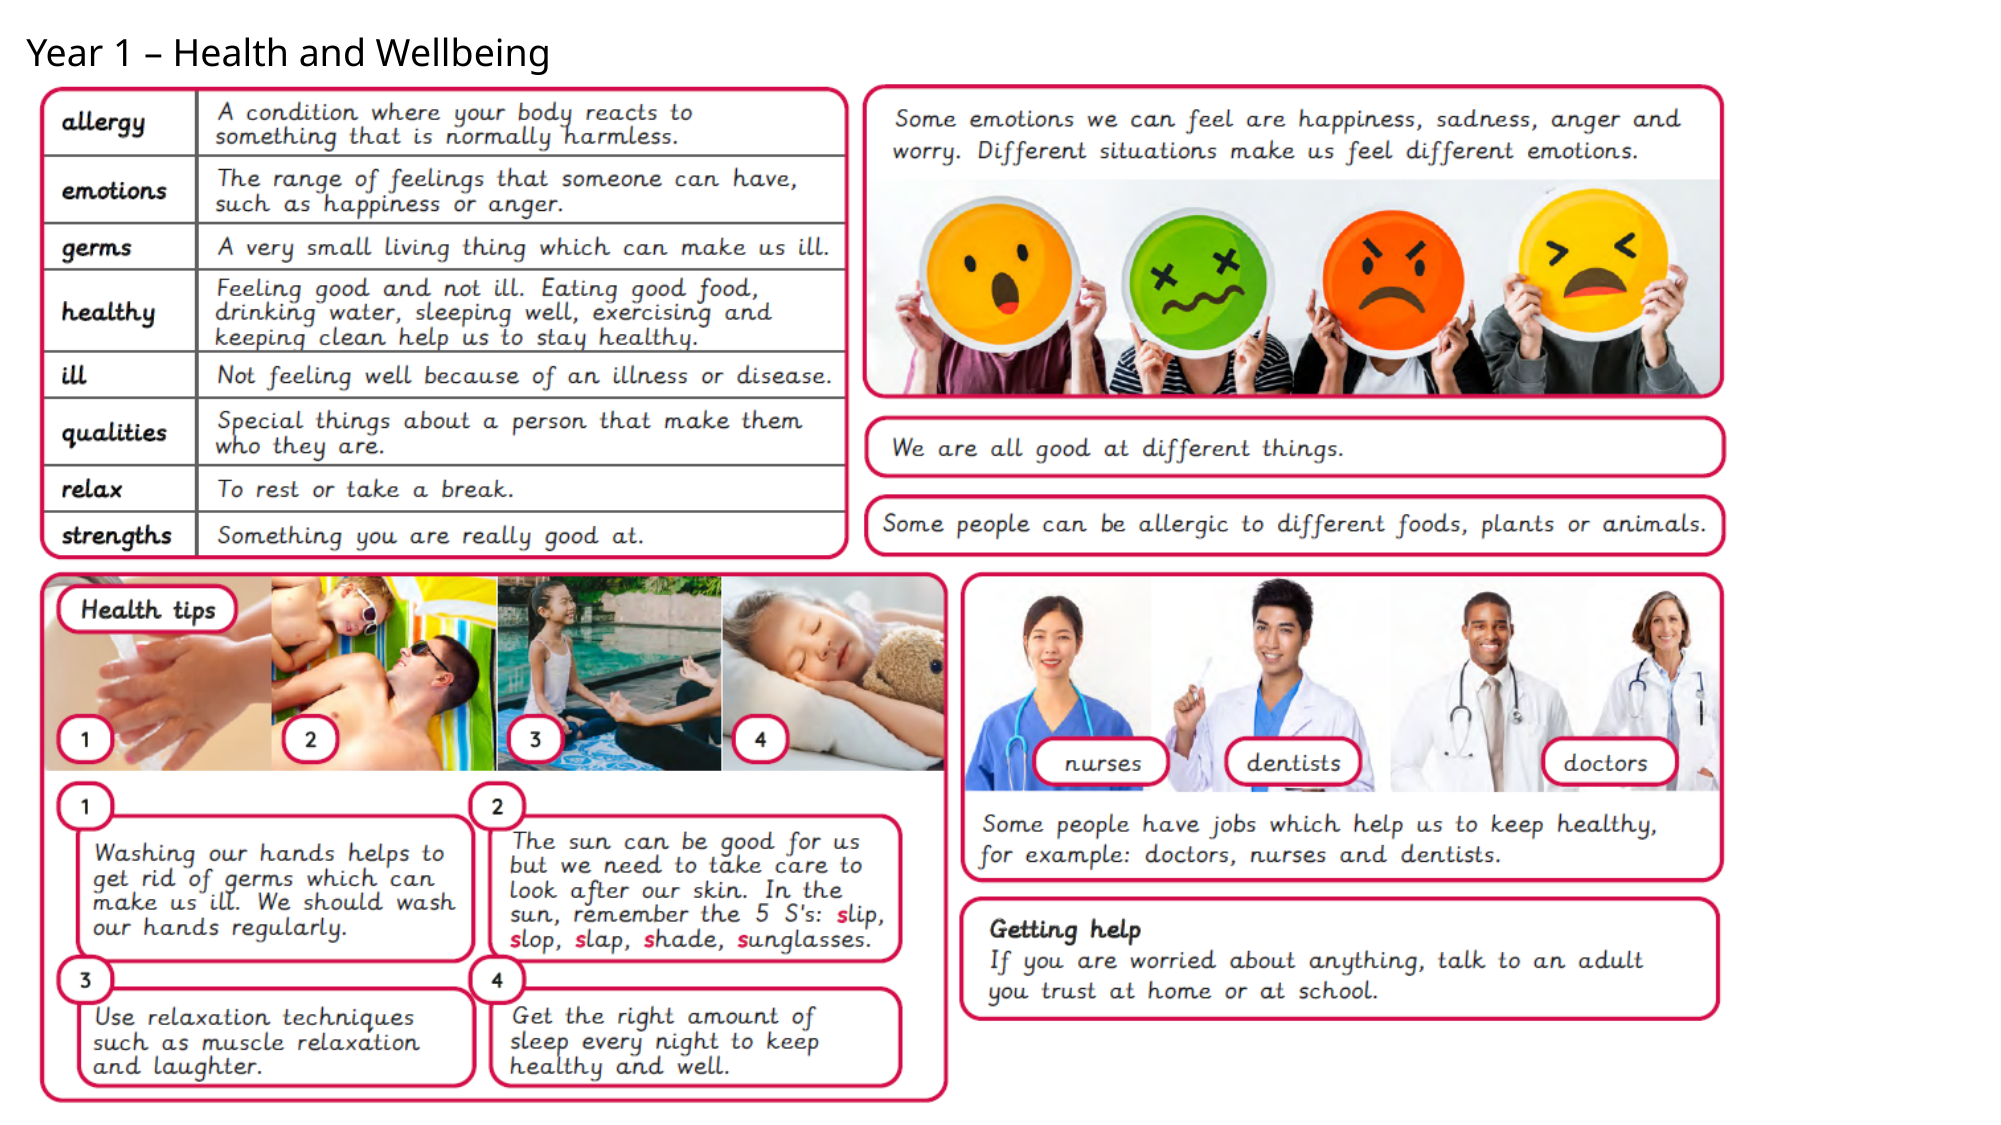

# Year 1 – Health and Wellbeing